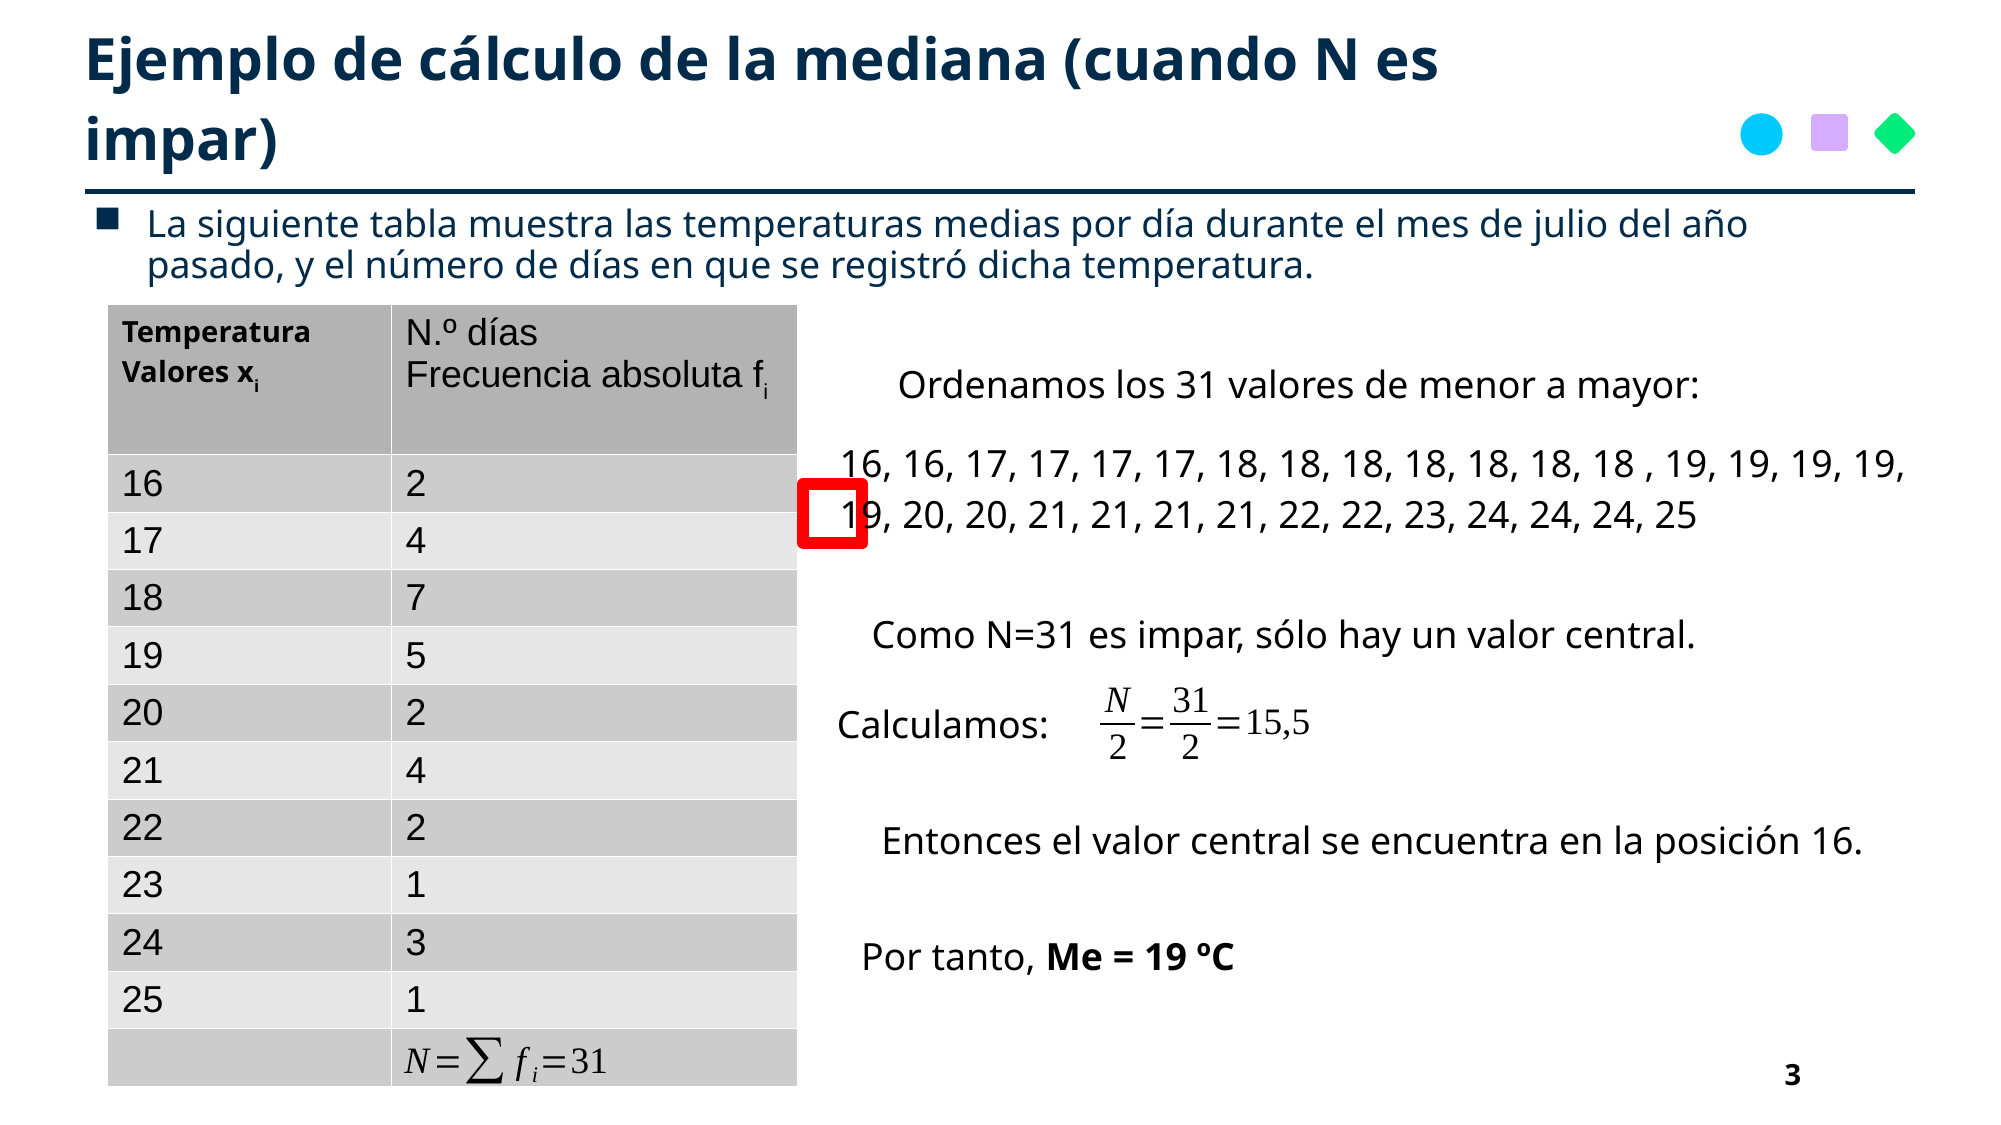

# Ejemplo de cálculo de la mediana (cuando N es impar)
La siguiente tabla muestra las temperaturas medias por día durante el mes de julio del año pasado, y el número de días en que se registró dicha temperatura.
| Temperatura Valores xi | N.º días Frecuencia absoluta fi |
| --- | --- |
| 16 | 2 |
| 17 | 4 |
| 18 | 7 |
| 19 | 5 |
| 20 | 2 |
| 21 | 4 |
| 22 | 2 |
| 23 | 1 |
| 24 | 3 |
| 25 | 1 |
| | |
Ordenamos los 31 valores de menor a mayor:
16, 16, 17, 17, 17, 17, 18, 18, 18, 18, 18, 18, 18 , 19, 19, 19, 19, 19, 20, 20, 21, 21, 21, 21, 22, 22, 23, 24, 24, 24, 25
Como N=31 es impar, sólo hay un valor central.
Calculamos:
Entonces el valor central se encuentra en la posición 16.
Por tanto, Me = 19 ºC